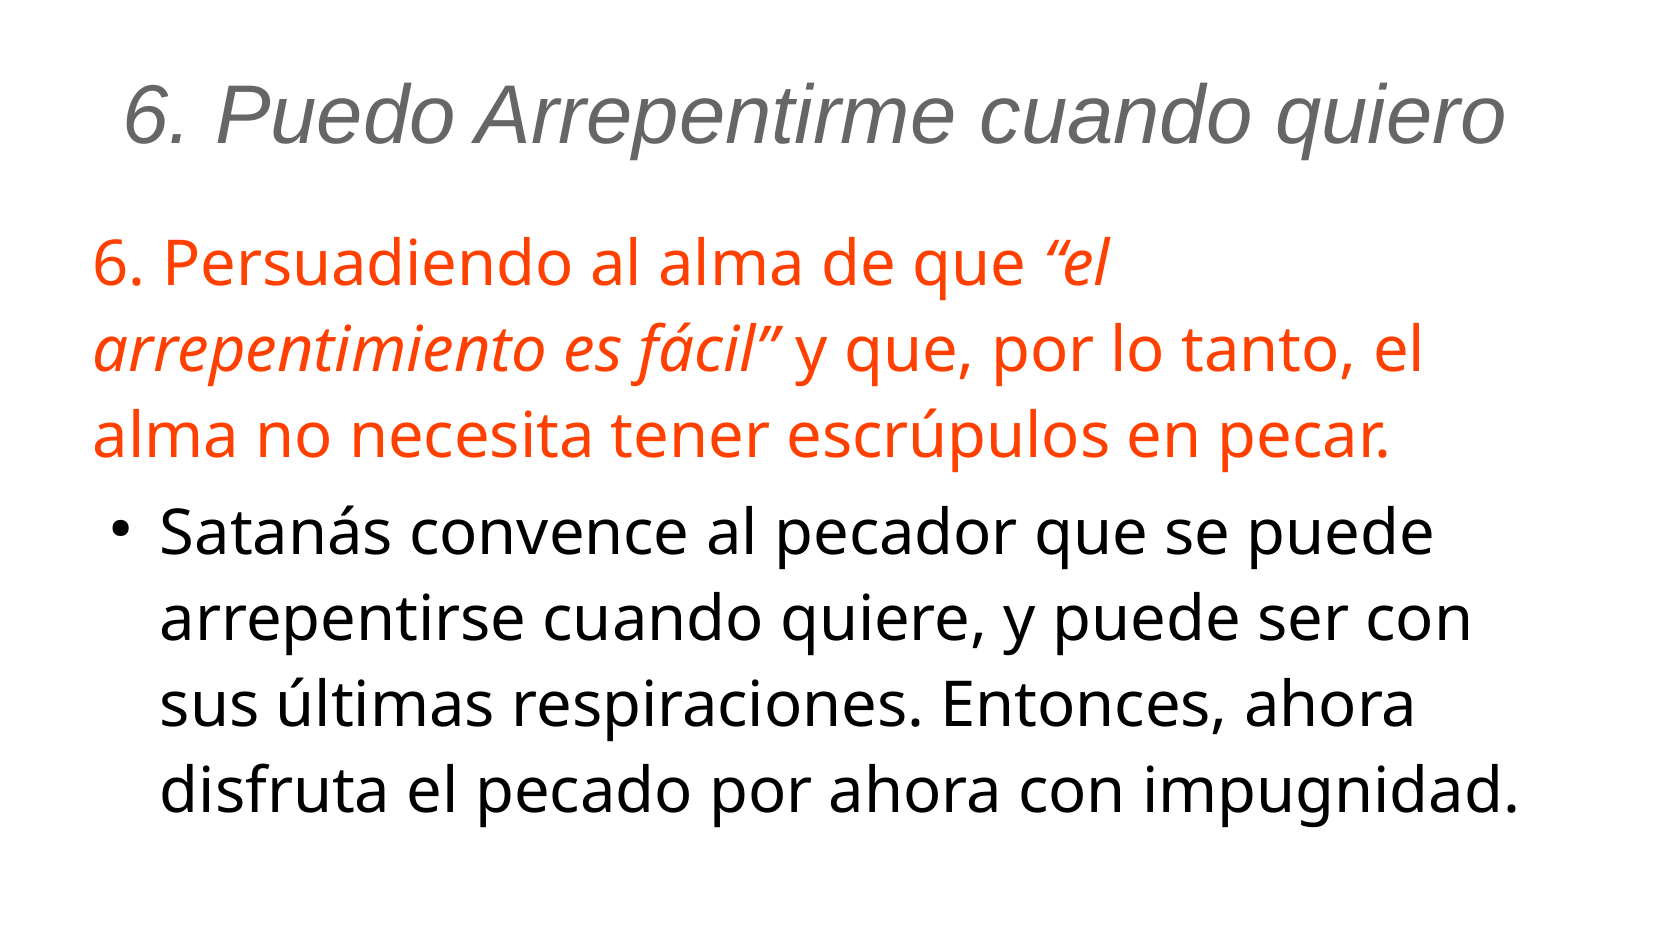

# 6. Puedo Arrepentirme cuando quiero
6. Persuadiendo al alma de que “el arrepentimiento es fácil” y que, por lo tanto, el alma no necesita tener escrúpulos en pecar.
Satanás convence al pecador que se puede arrepentirse cuando quiere, y puede ser con sus últimas respiraciones. Entonces, ahora disfruta el pecado por ahora con impugnidad.